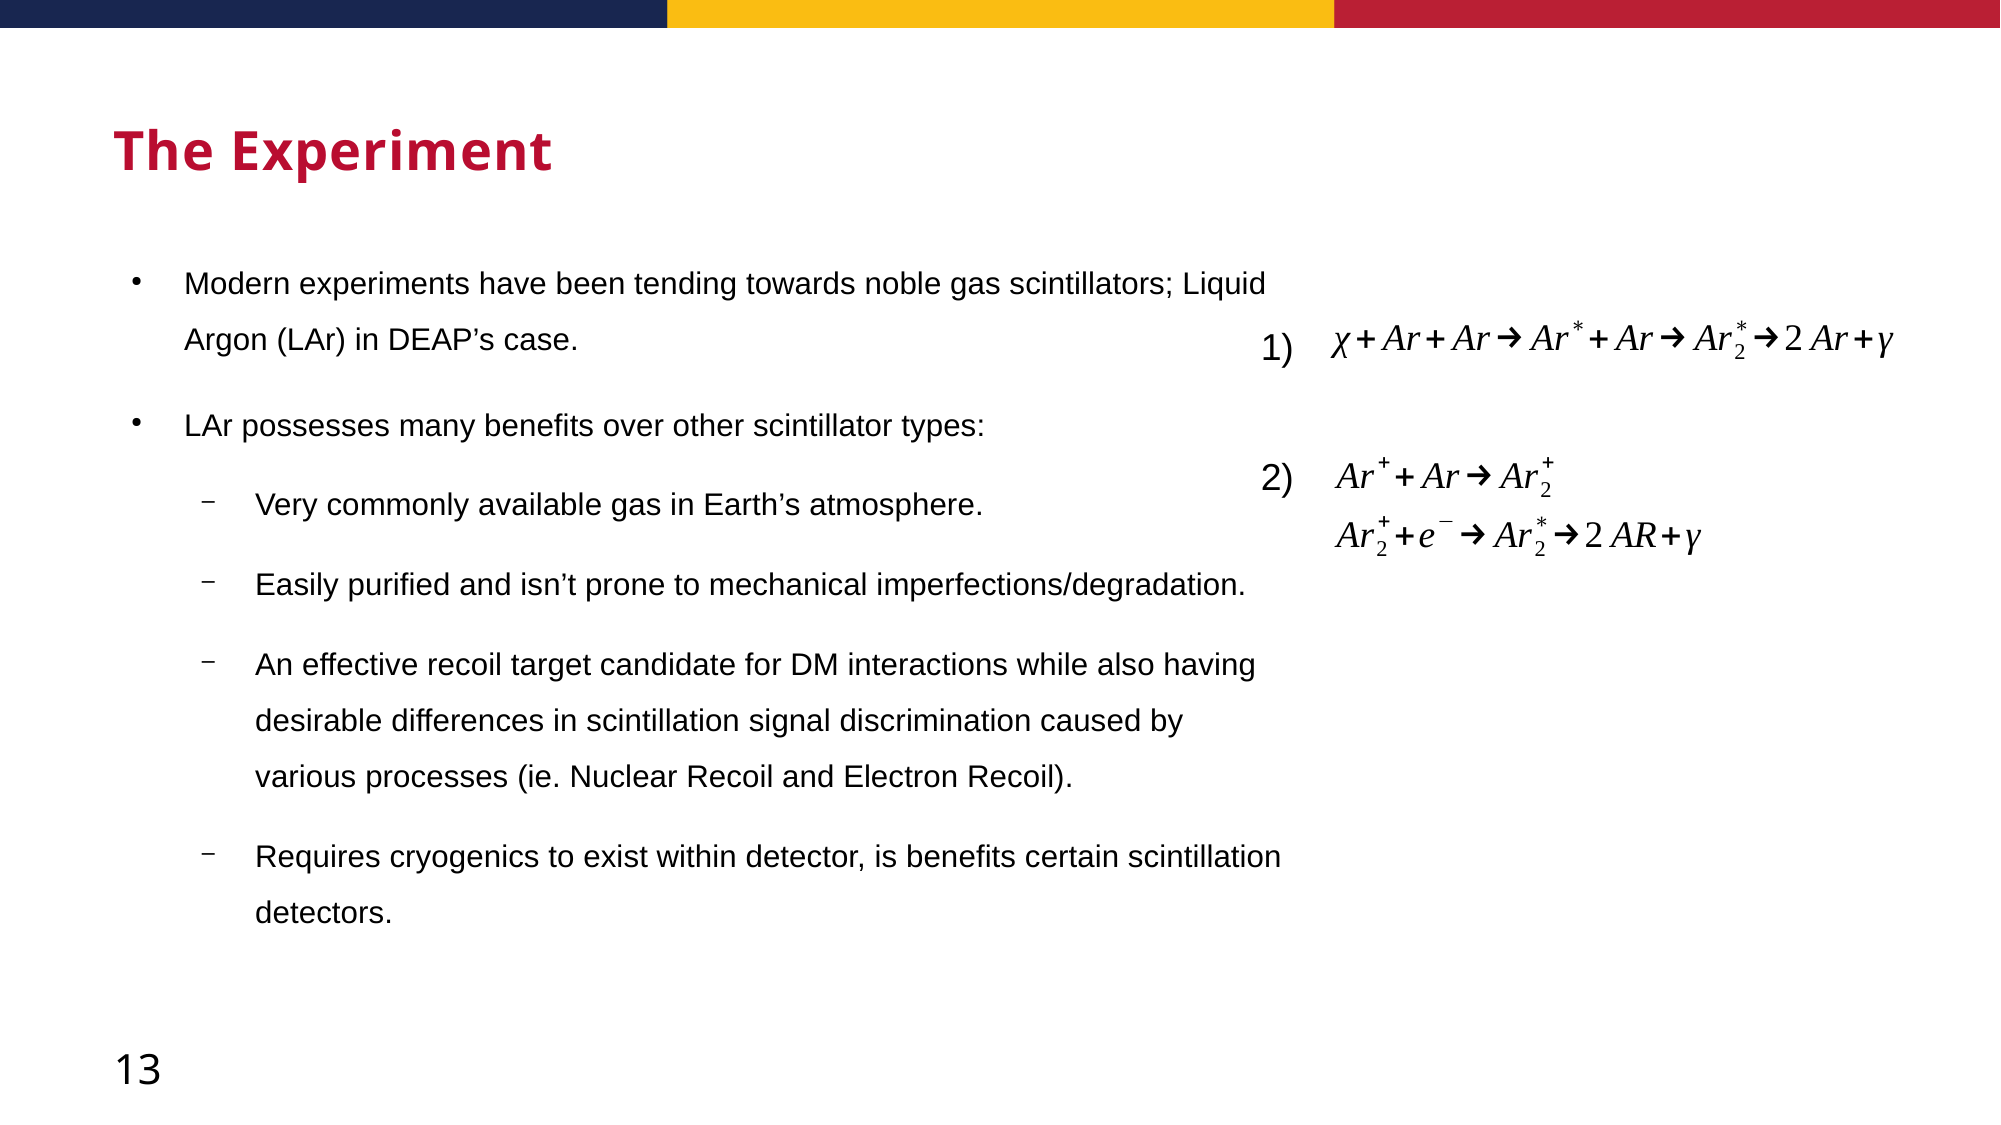

# The Experiment
Modern experiments have been tending towards noble gas scintillators; Liquid Argon (LAr) in DEAP’s case.
LAr possesses many benefits over other scintillator types:
Very commonly available gas in Earth’s atmosphere.
Easily purified and isn’t prone to mechanical imperfections/degradation.
An effective recoil target candidate for DM interactions while also having desirable differences in scintillation signal discrimination caused by various processes (ie. Nuclear Recoil and Electron Recoil).
Requires cryogenics to exist within detector, is benefits certain scintillation detectors.
1)
2)